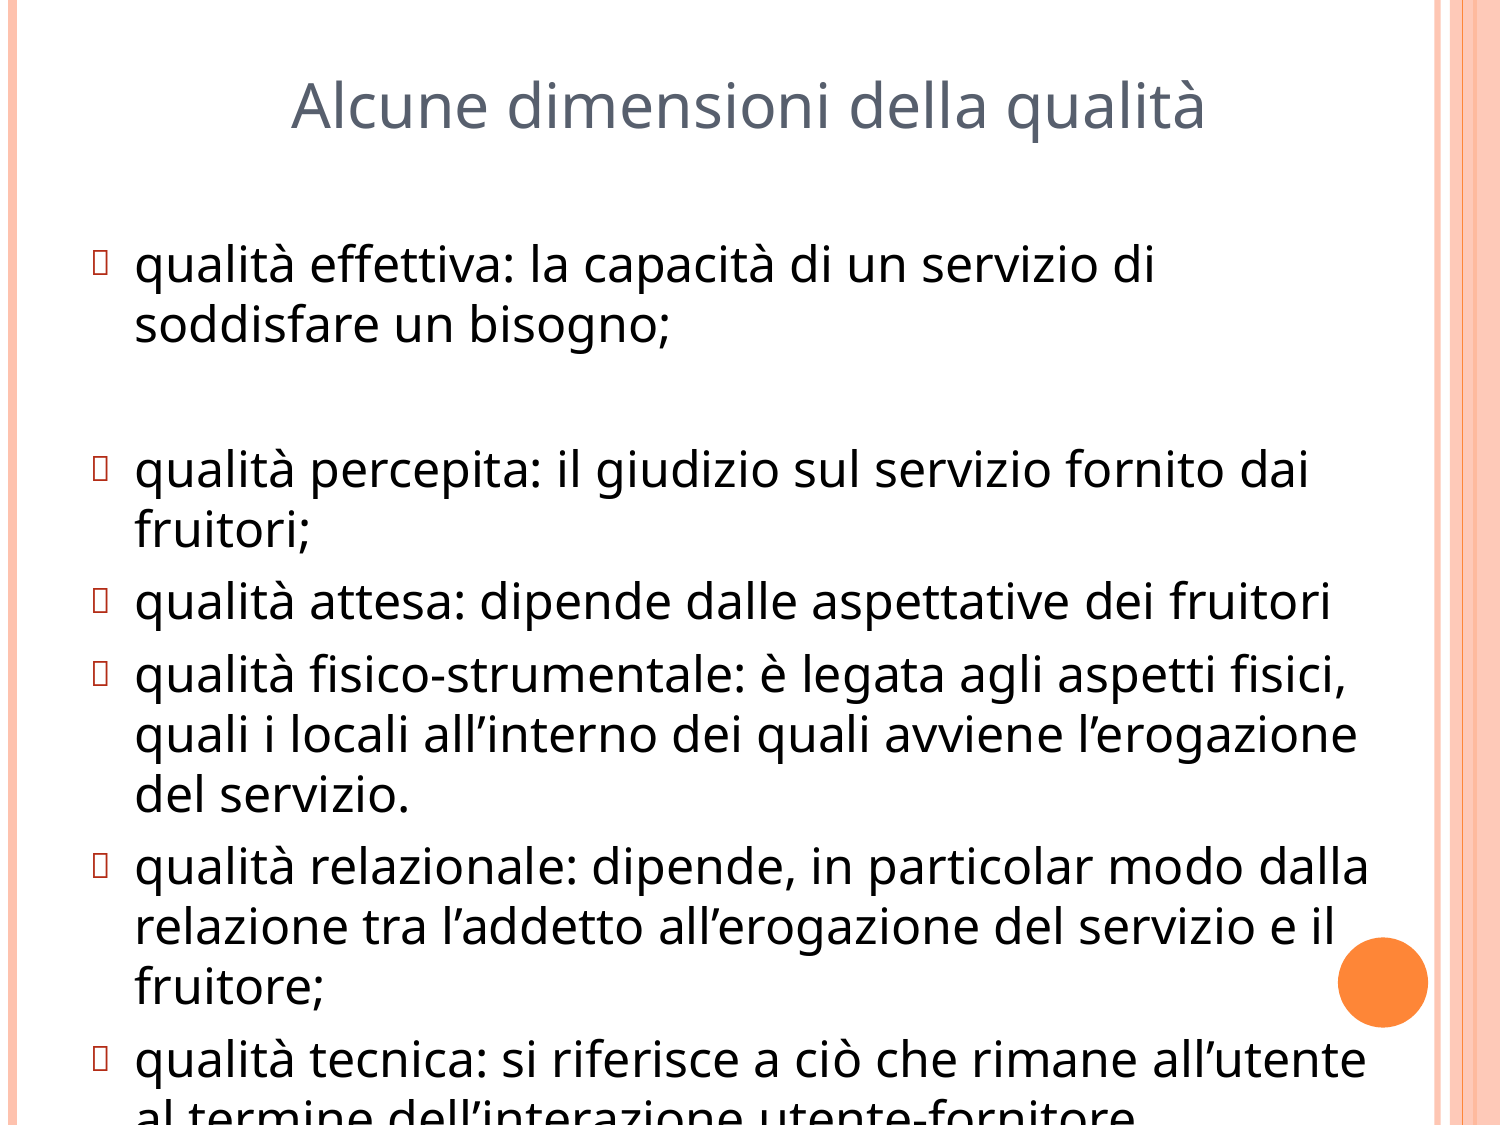

# Alcune dimensioni della qualità
qualità effettiva: la capacità di un servizio di soddisfare un bisogno;
qualità percepita: il giudizio sul servizio fornito dai fruitori;
qualità attesa: dipende dalle aspettative dei fruitori
qualità fisico-strumentale: è legata agli aspetti fisici, quali i locali all’interno dei quali avviene l’erogazione del servizio.
qualità relazionale: dipende, in particolar modo dalla relazione tra l’addetto all’erogazione del servizio e il fruitore;
qualità tecnica: si riferisce a ciò che rimane all’utente al termine dell’interazione utente-fornitore. Soddisfazione del bisogno.